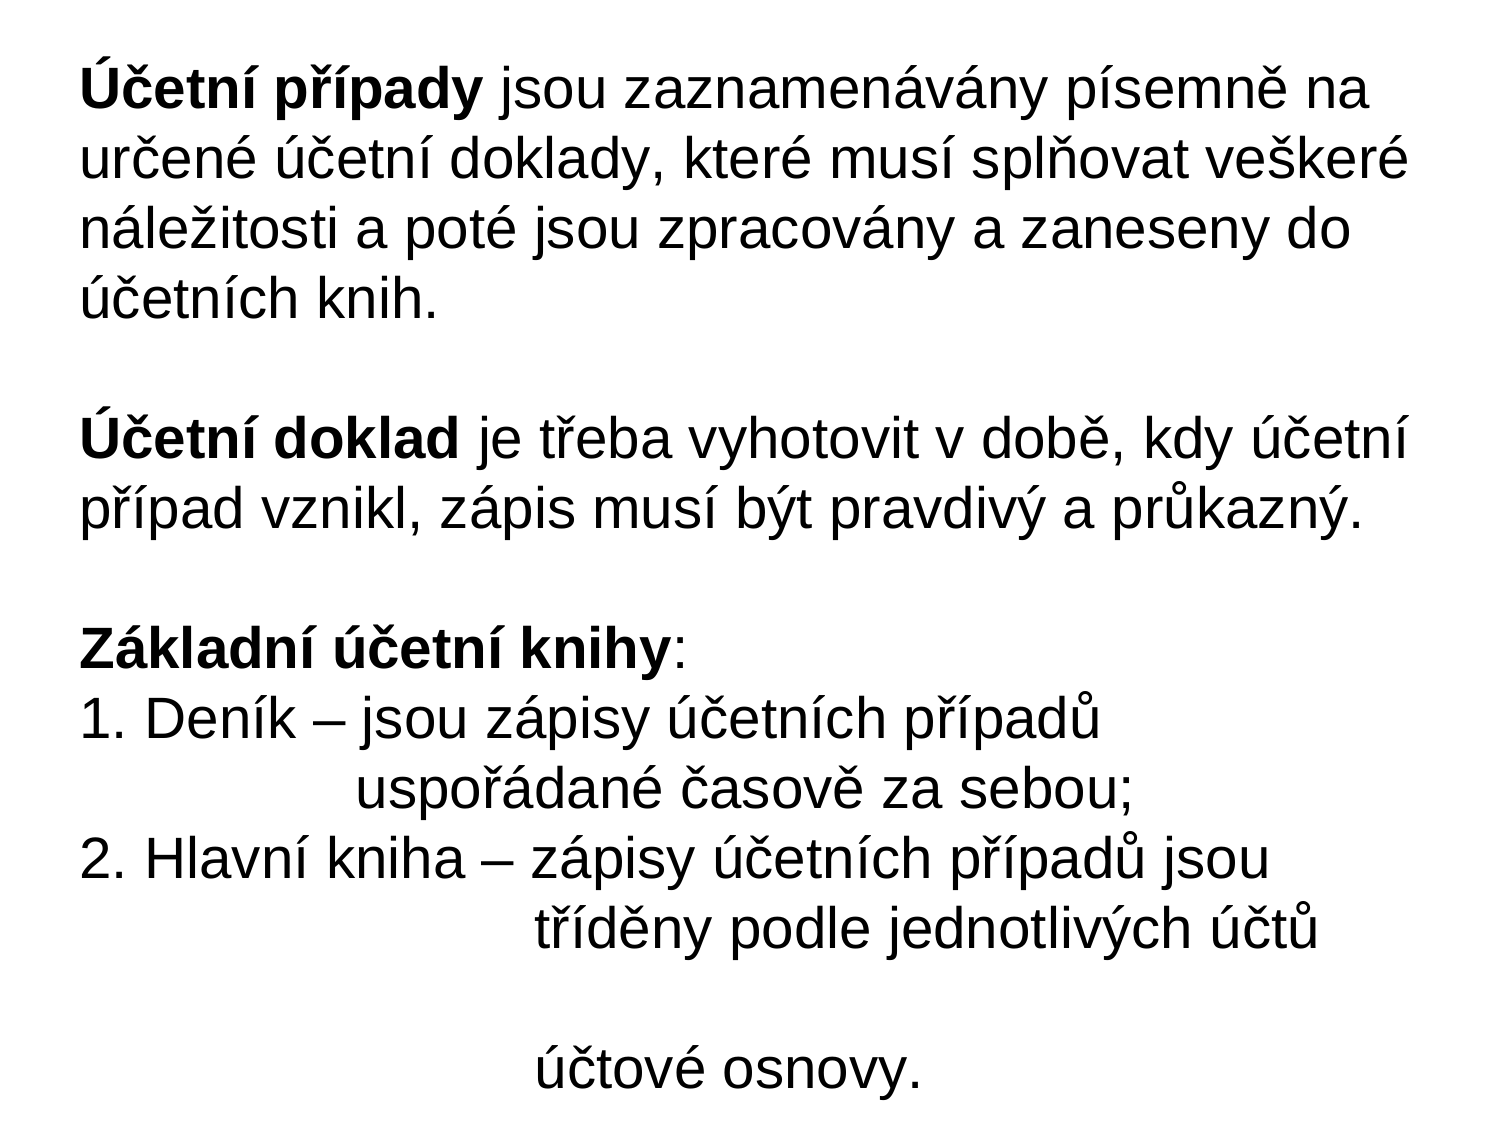

Účetní případy jsou zaznamenávány písemně na
určené účetní doklady, které musí splňovat veškeré
náležitosti a poté jsou zpracovány a zaneseny do
účetních knih.
Účetní doklad je třeba vyhotovit v době, kdy účetní
případ vznikl, zápis musí být pravdivý a průkazný.
Základní účetní knihy:
 Deník – jsou zápisy účetních případů
 uspořádané časově za sebou;
2. Hlavní kniha – zápisy účetních případů jsou
 tříděny podle jednotlivých účtů
 účtové osnovy.